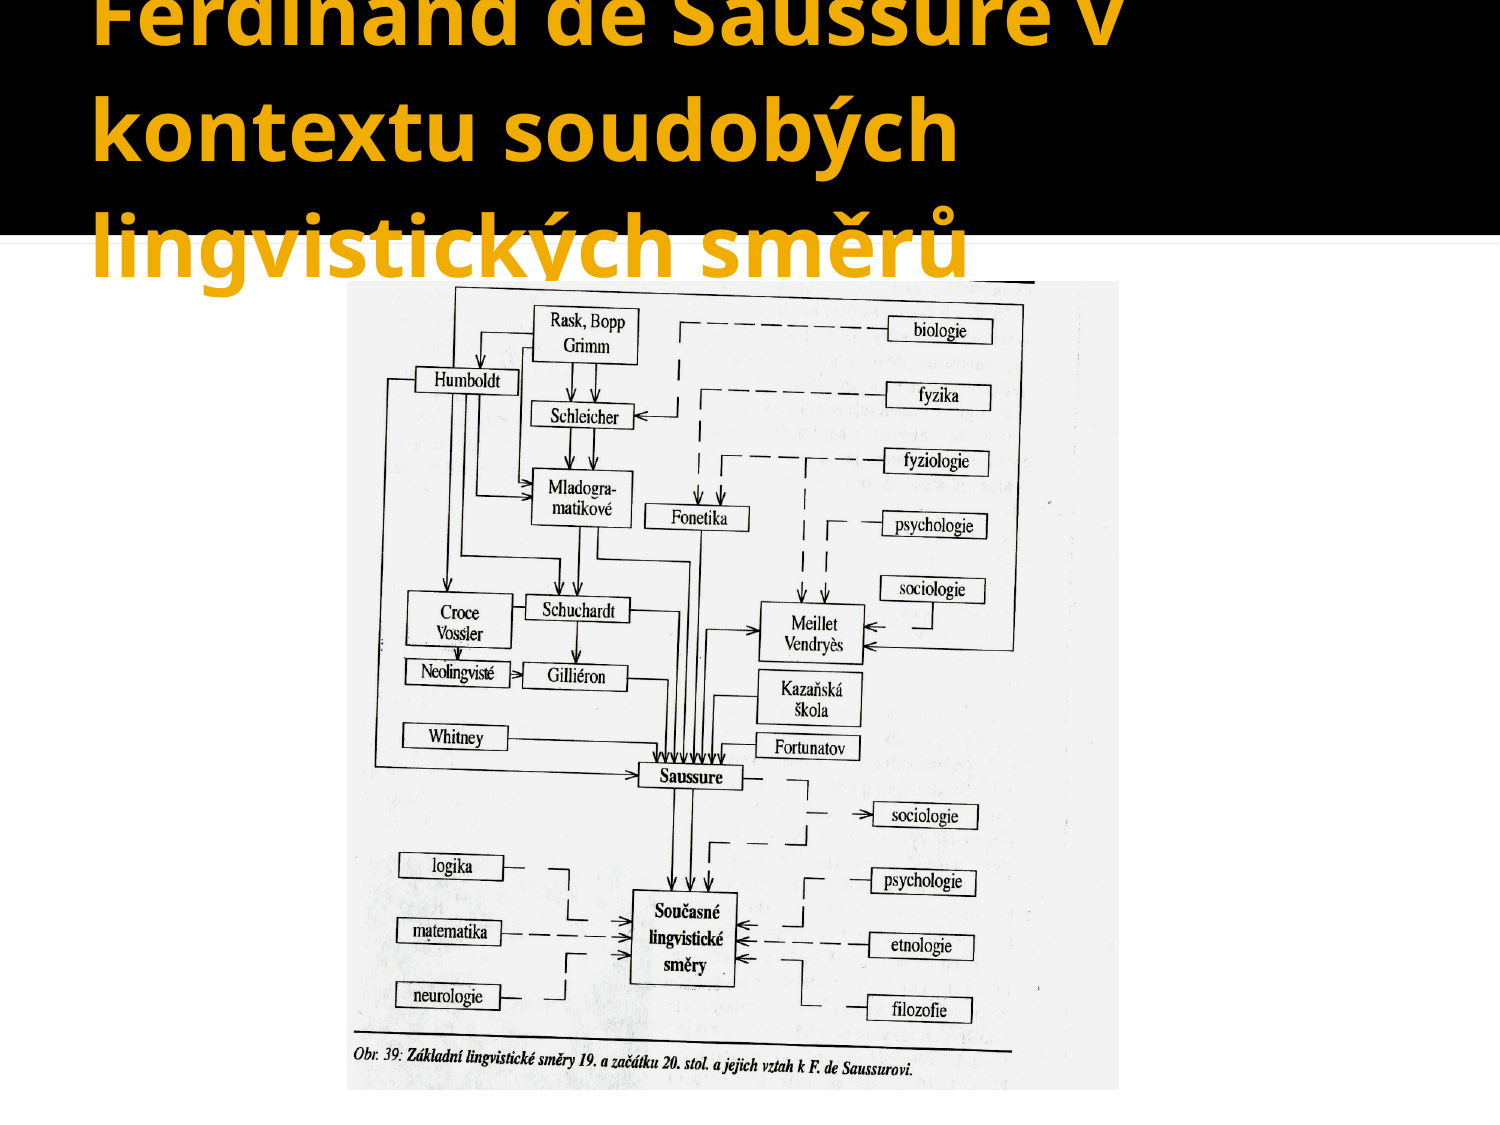

# Ferdinand de Saussure v kontextu soudobých lingvistických směrů